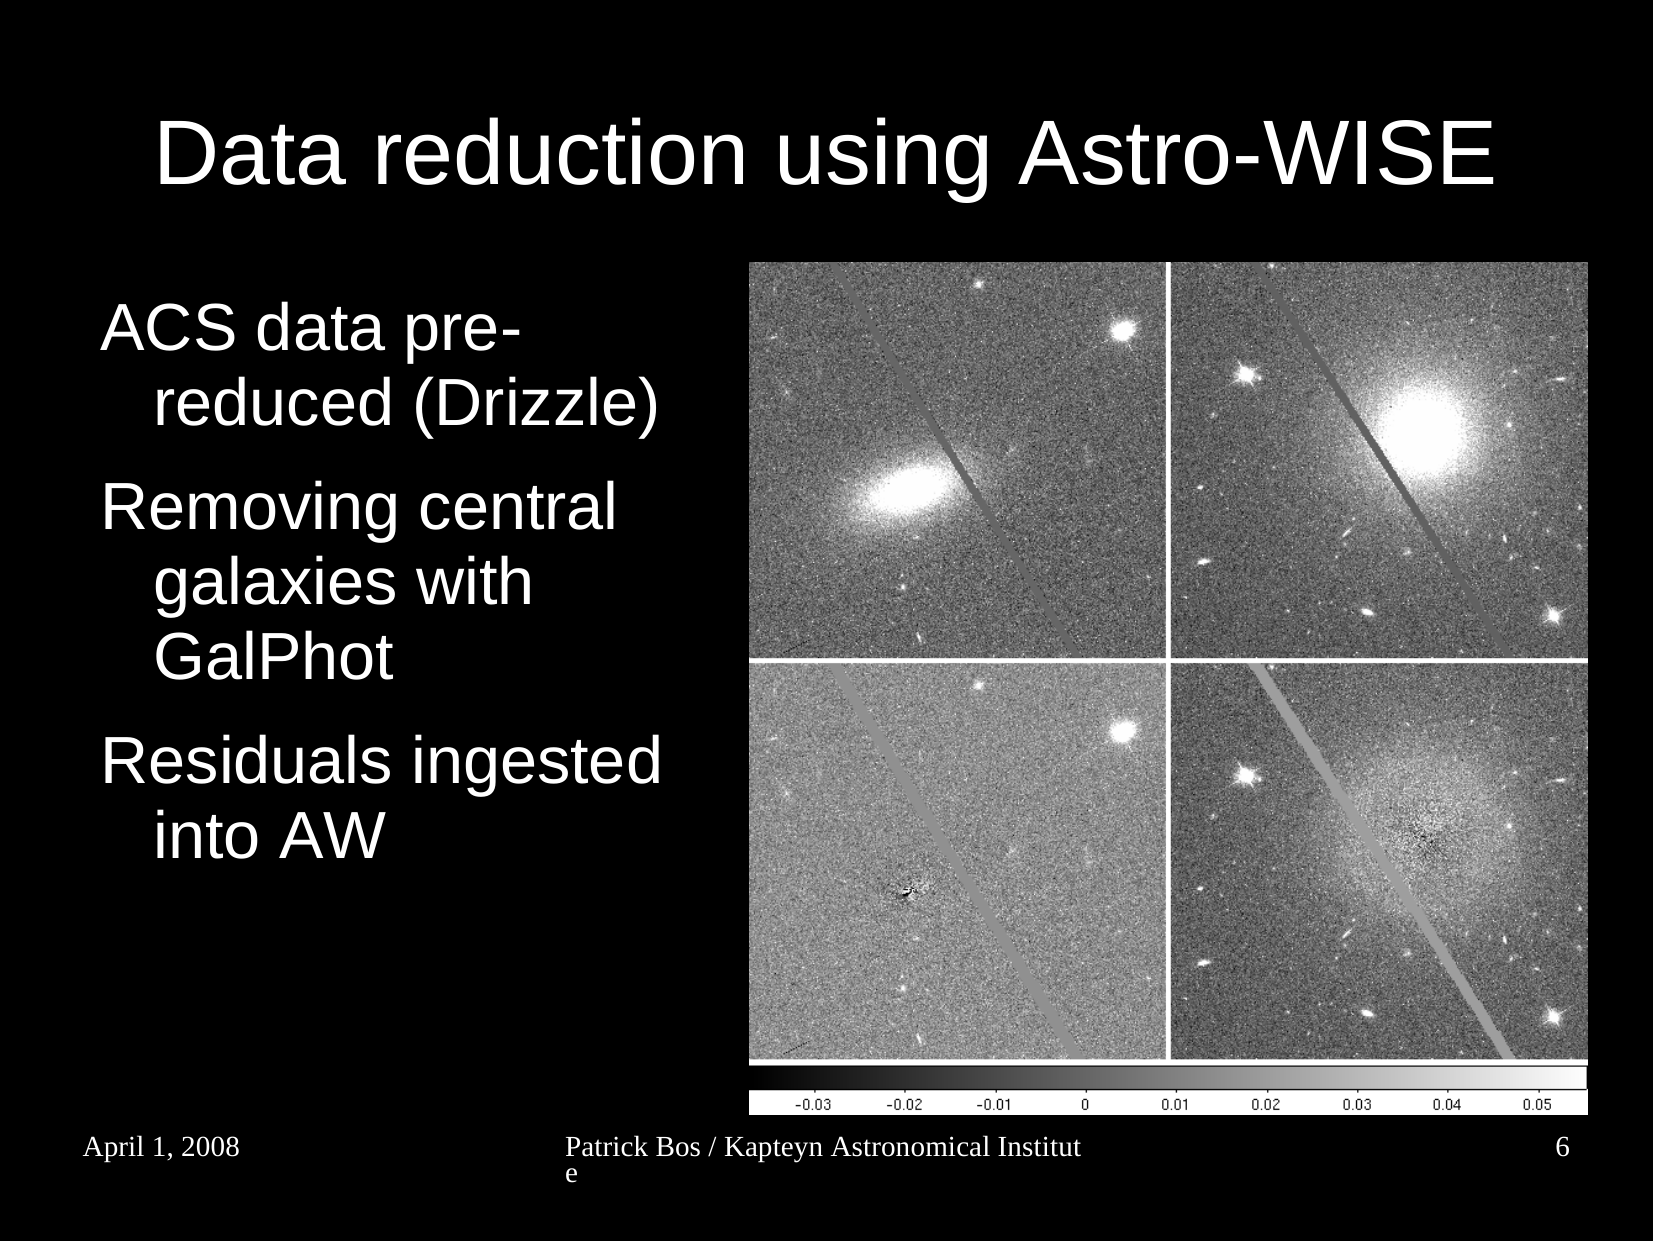

# Data reduction using Astro-WISE
ACS data pre-reduced (Drizzle)
Removing central galaxies with GalPhot
Residuals ingested into AW
April 1, 2008
Patrick Bos / Kapteyn Astronomical Institute
6